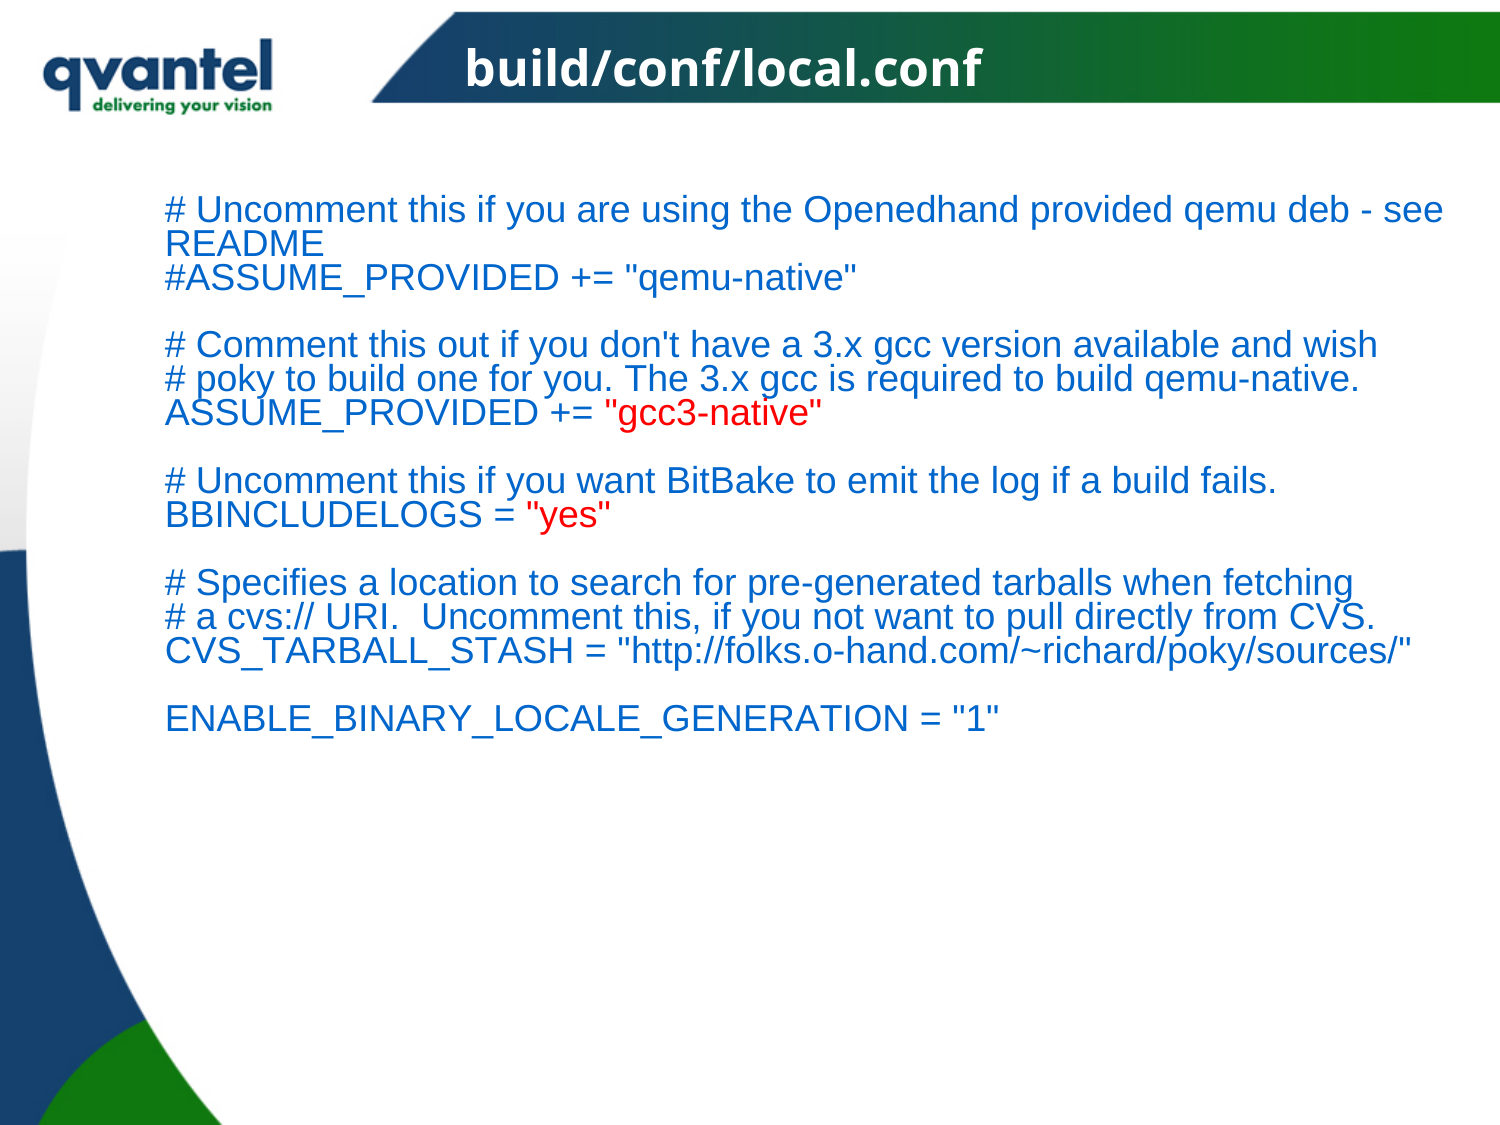

# build/conf/local.conf
# Uncomment this if you are using the Openedhand provided qemu deb - see README
#ASSUME_PROVIDED += "qemu-native"
# Comment this out if you don't have a 3.x gcc version available and wish
# poky to build one for you. The 3.x gcc is required to build qemu-native.
ASSUME_PROVIDED += "gcc3-native"
# Uncomment this if you want BitBake to emit the log if a build fails.
BBINCLUDELOGS = "yes"
# Specifies a location to search for pre-generated tarballs when fetching
# a cvs:// URI. Uncomment this, if you not want to pull directly from CVS.
CVS_TARBALL_STASH = "http://folks.o-hand.com/~richard/poky/sources/"
ENABLE_BINARY_LOCALE_GENERATION = "1"
© 2007 Qvantel Oy - http://www.qvantel.com